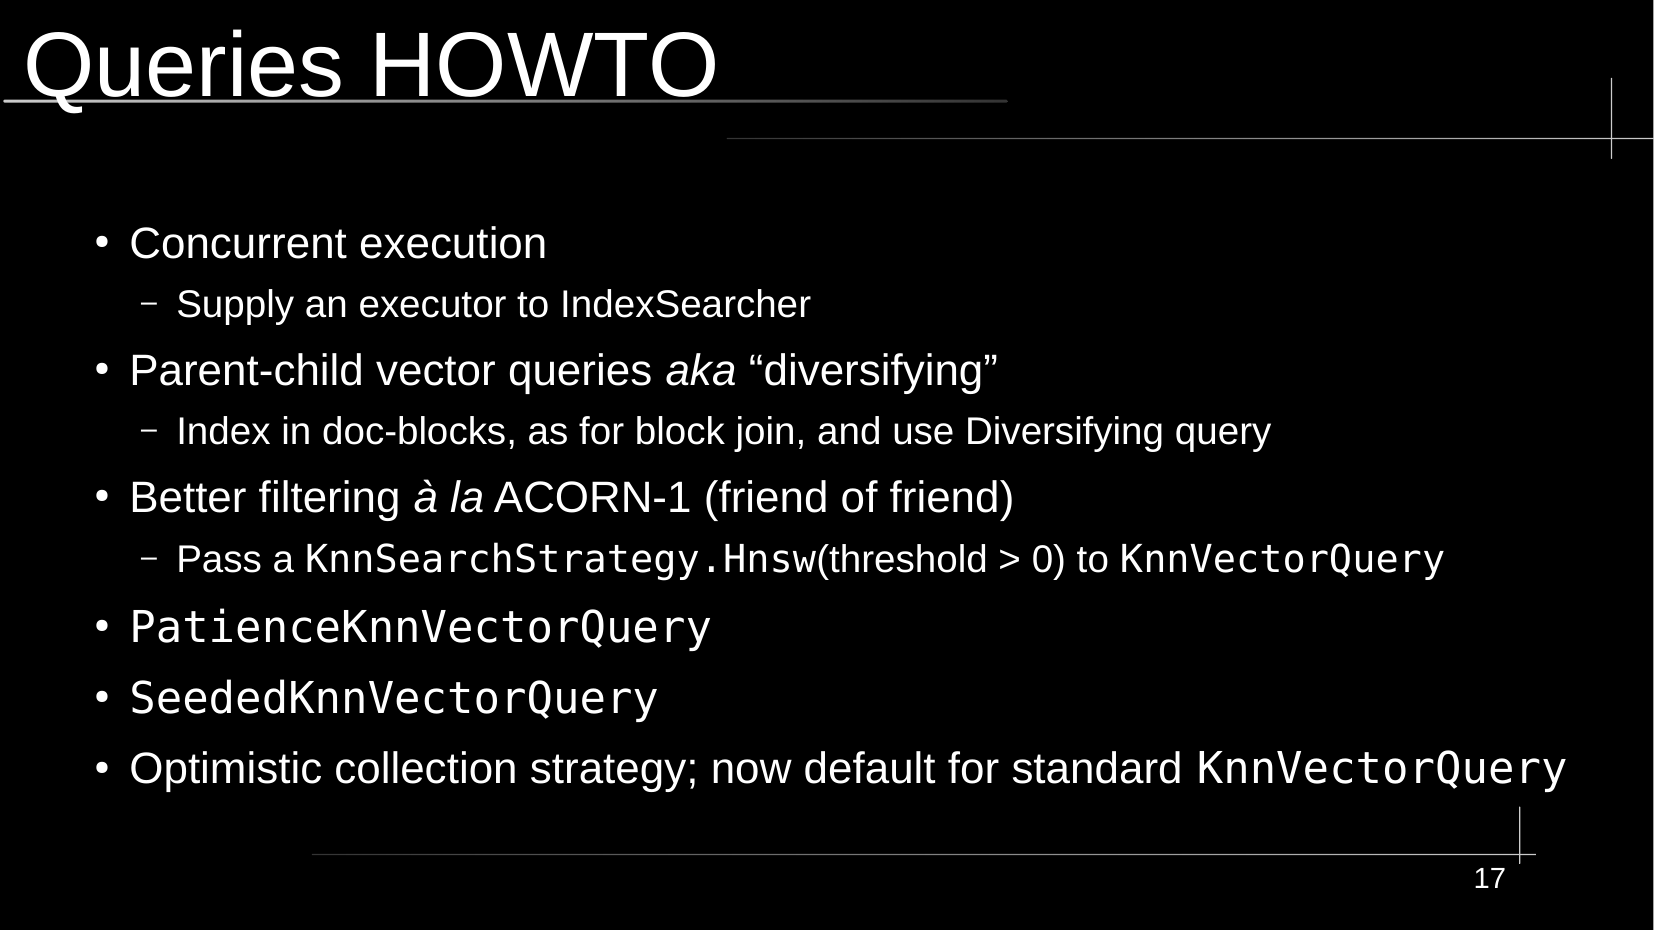

# Queries HOWTO
Concurrent execution
Supply an executor to IndexSearcher
Parent-child vector queries aka “diversifying”
Index in doc-blocks, as for block join, and use Diversifying query
Better filtering à la ACORN-1 (friend of friend)
Pass a KnnSearchStrategy.Hnsw(threshold > 0) to KnnVectorQuery
PatienceKnnVectorQuery
SeededKnnVectorQuery
Optimistic collection strategy; now default for standard KnnVectorQuery
17